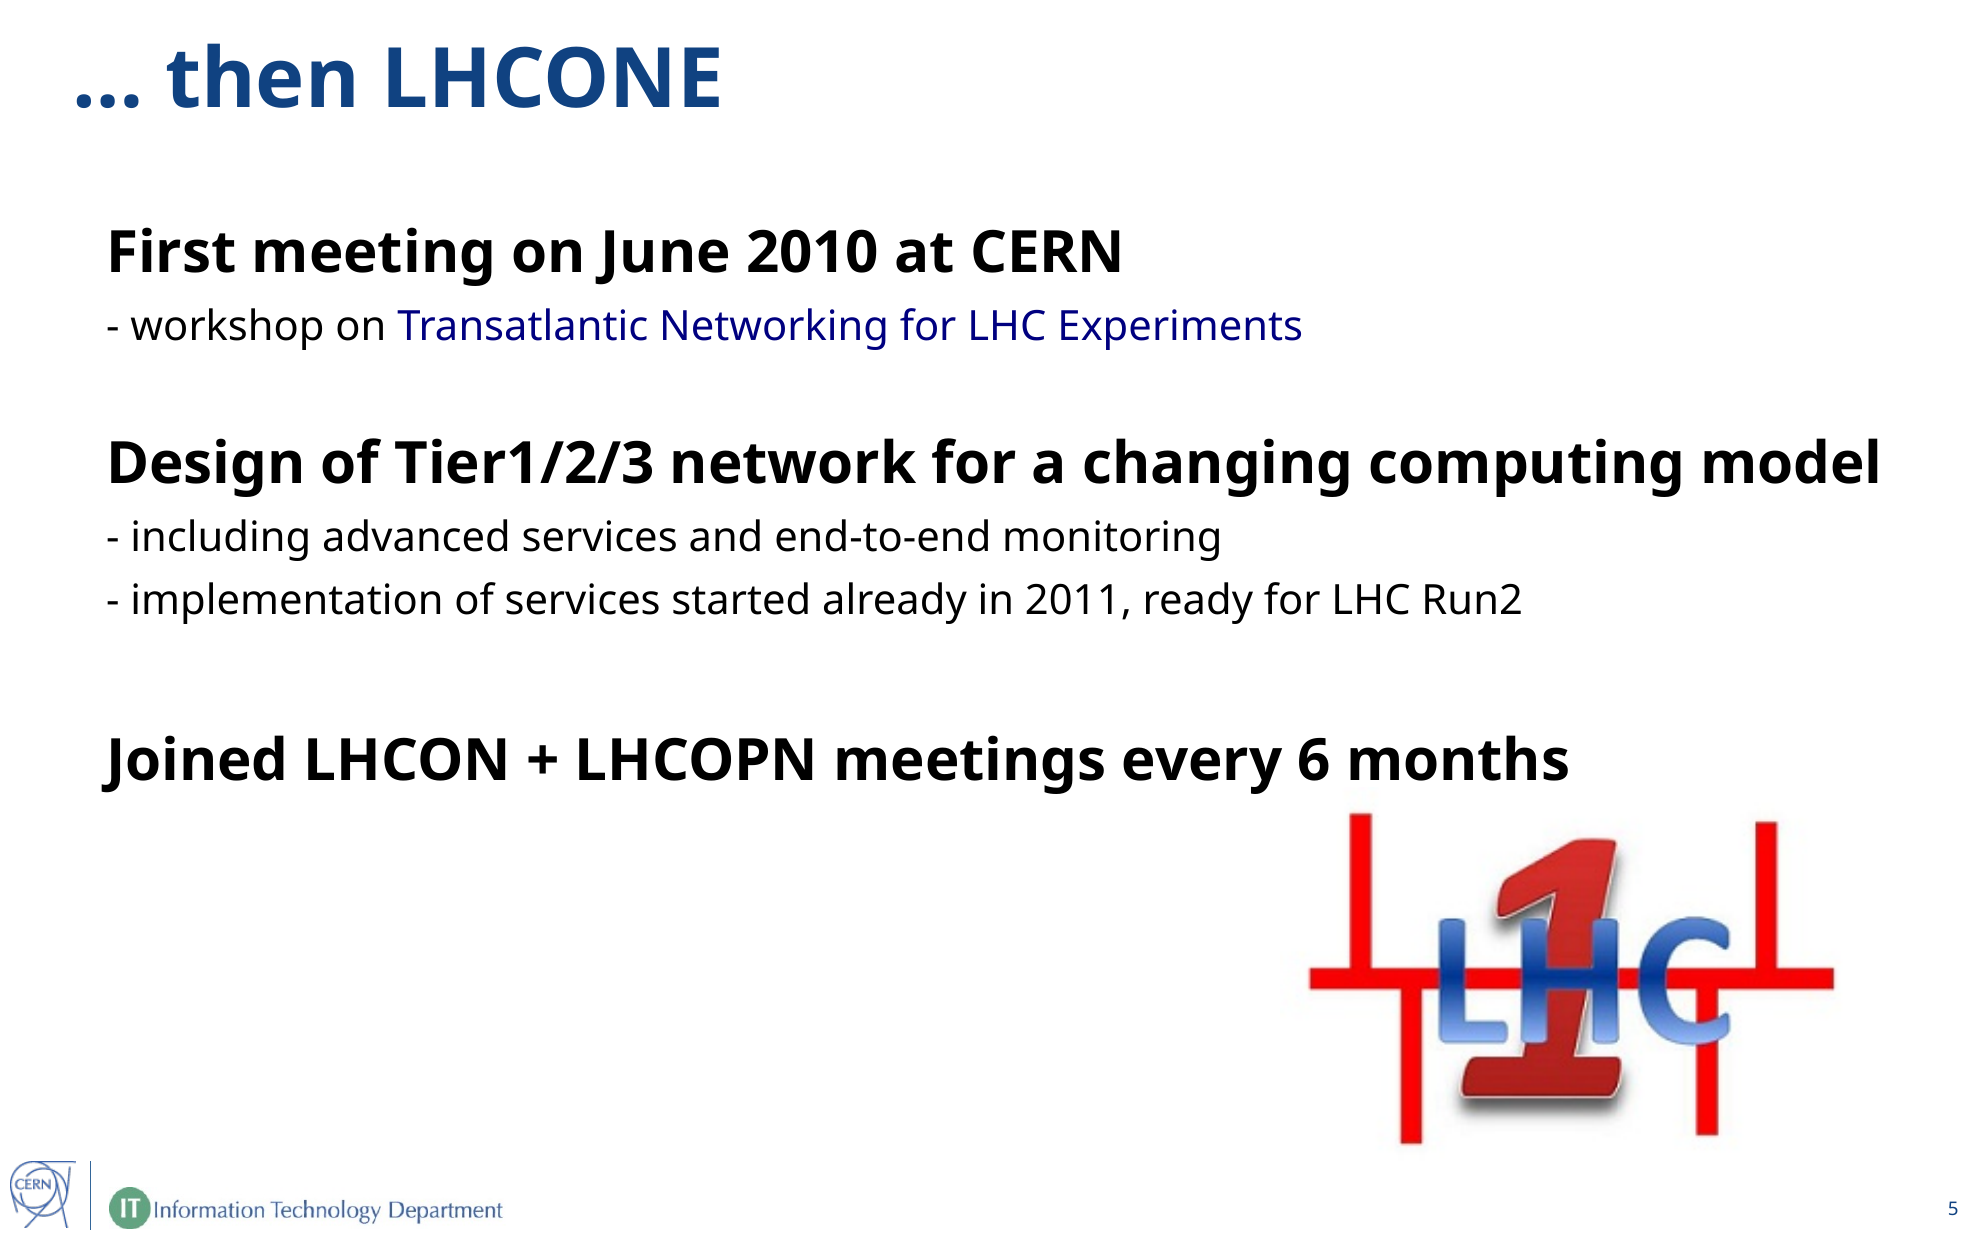

# … then LHCONE
First meeting on June 2010 at CERN
- workshop on Transatlantic Networking for LHC Experiments
Design of Tier1/2/3 network for a changing computing model
- including advanced services and end-to-end monitoring
- implementation of services started already in 2011, ready for LHC Run2
Joined LHCON + LHCOPN meetings every 6 months